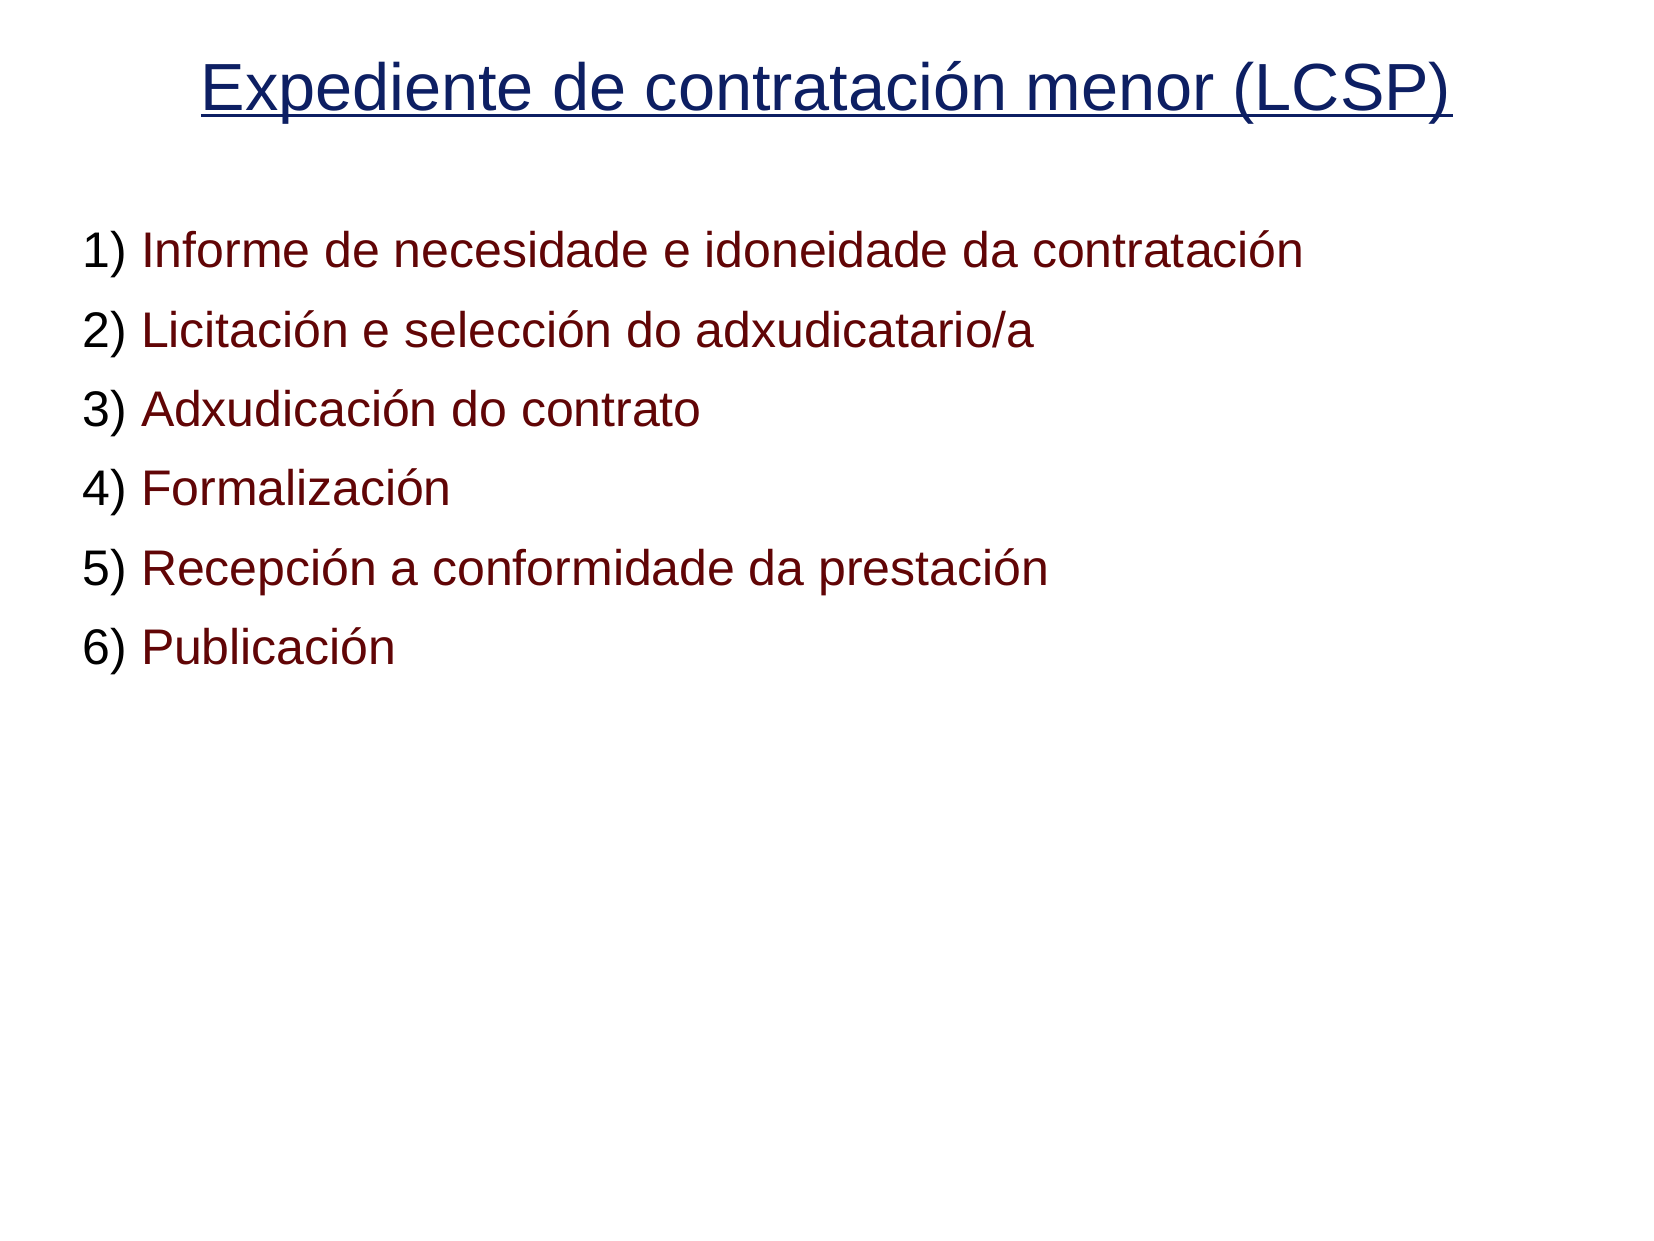

# Expediente de contratación menor (LCSP)
 Informe de necesidade e idoneidade da contratación
 Licitación e selección do adxudicatario/a
 Adxudicación do contrato
 Formalización
 Recepción a conformidade da prestación
 Publicación